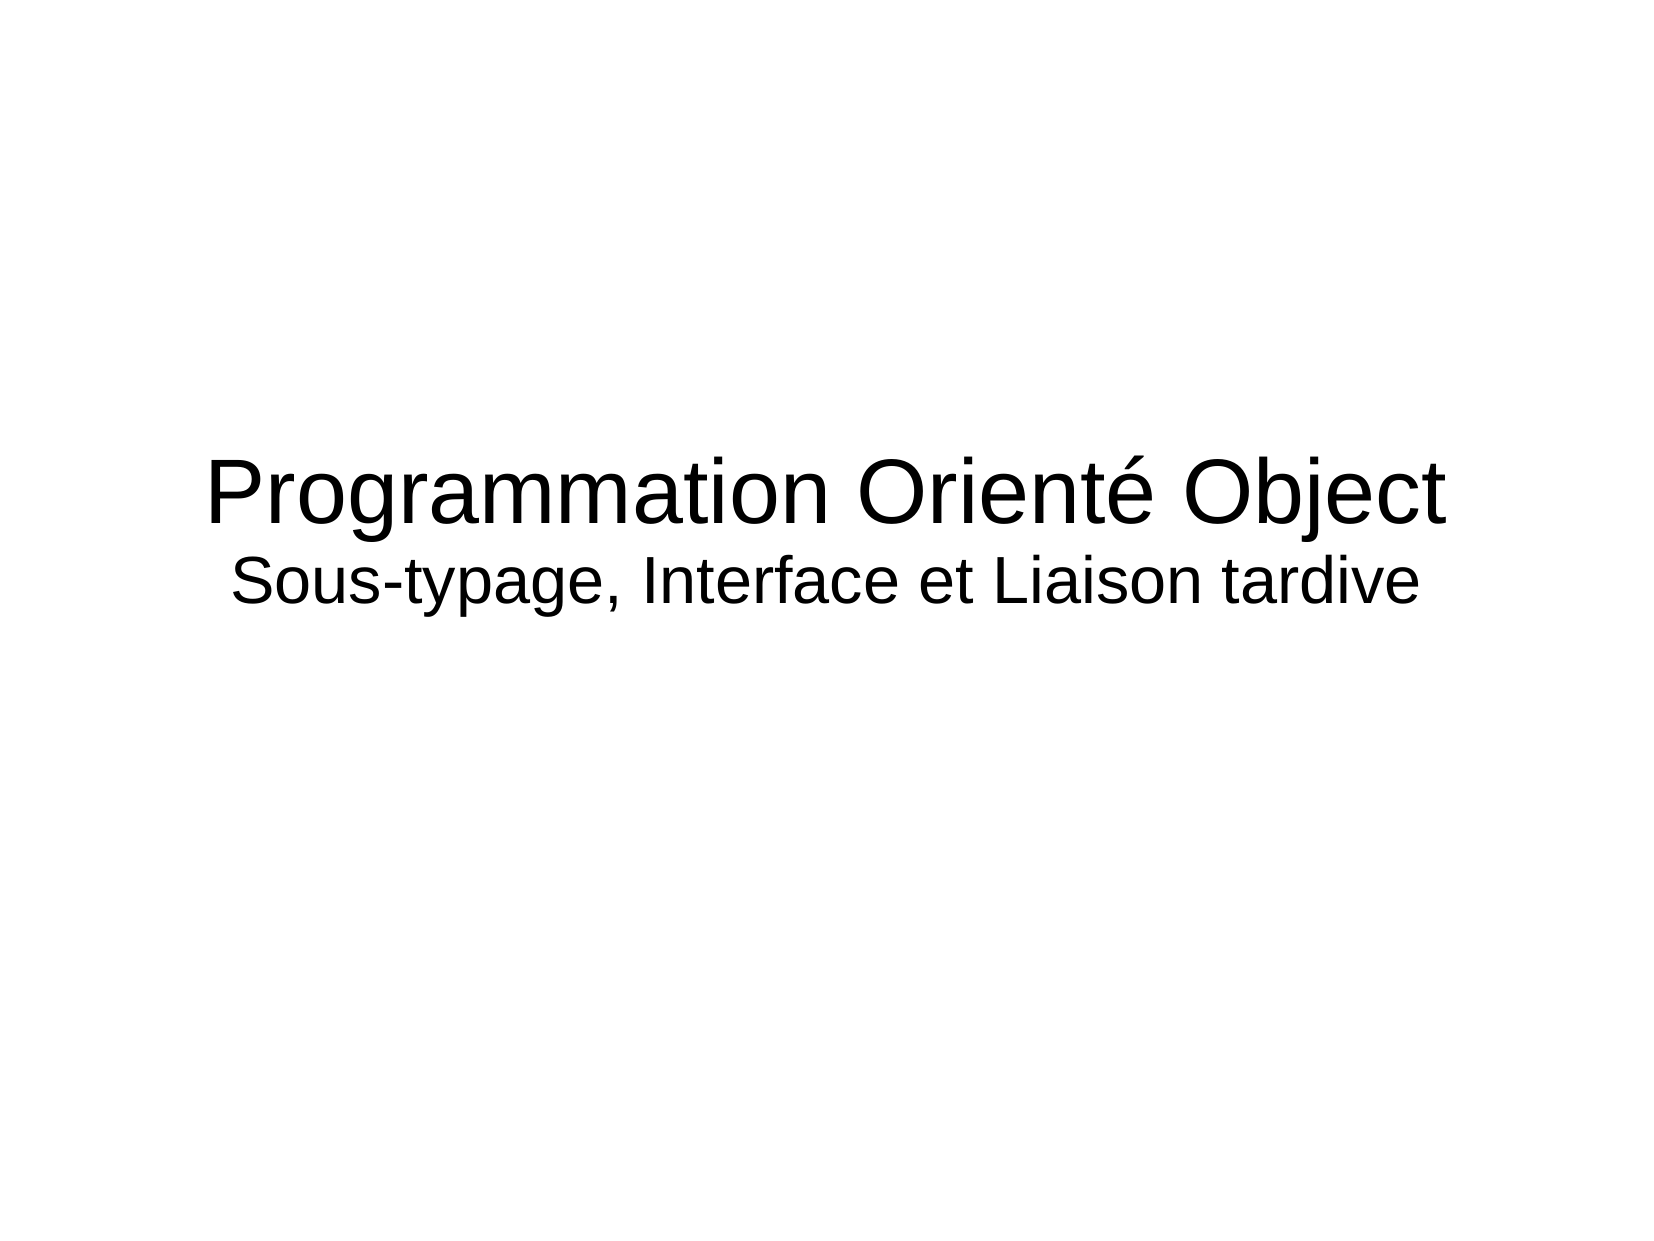

# Programmation Orienté Object Sous-typage, Interface et Liaison tardive